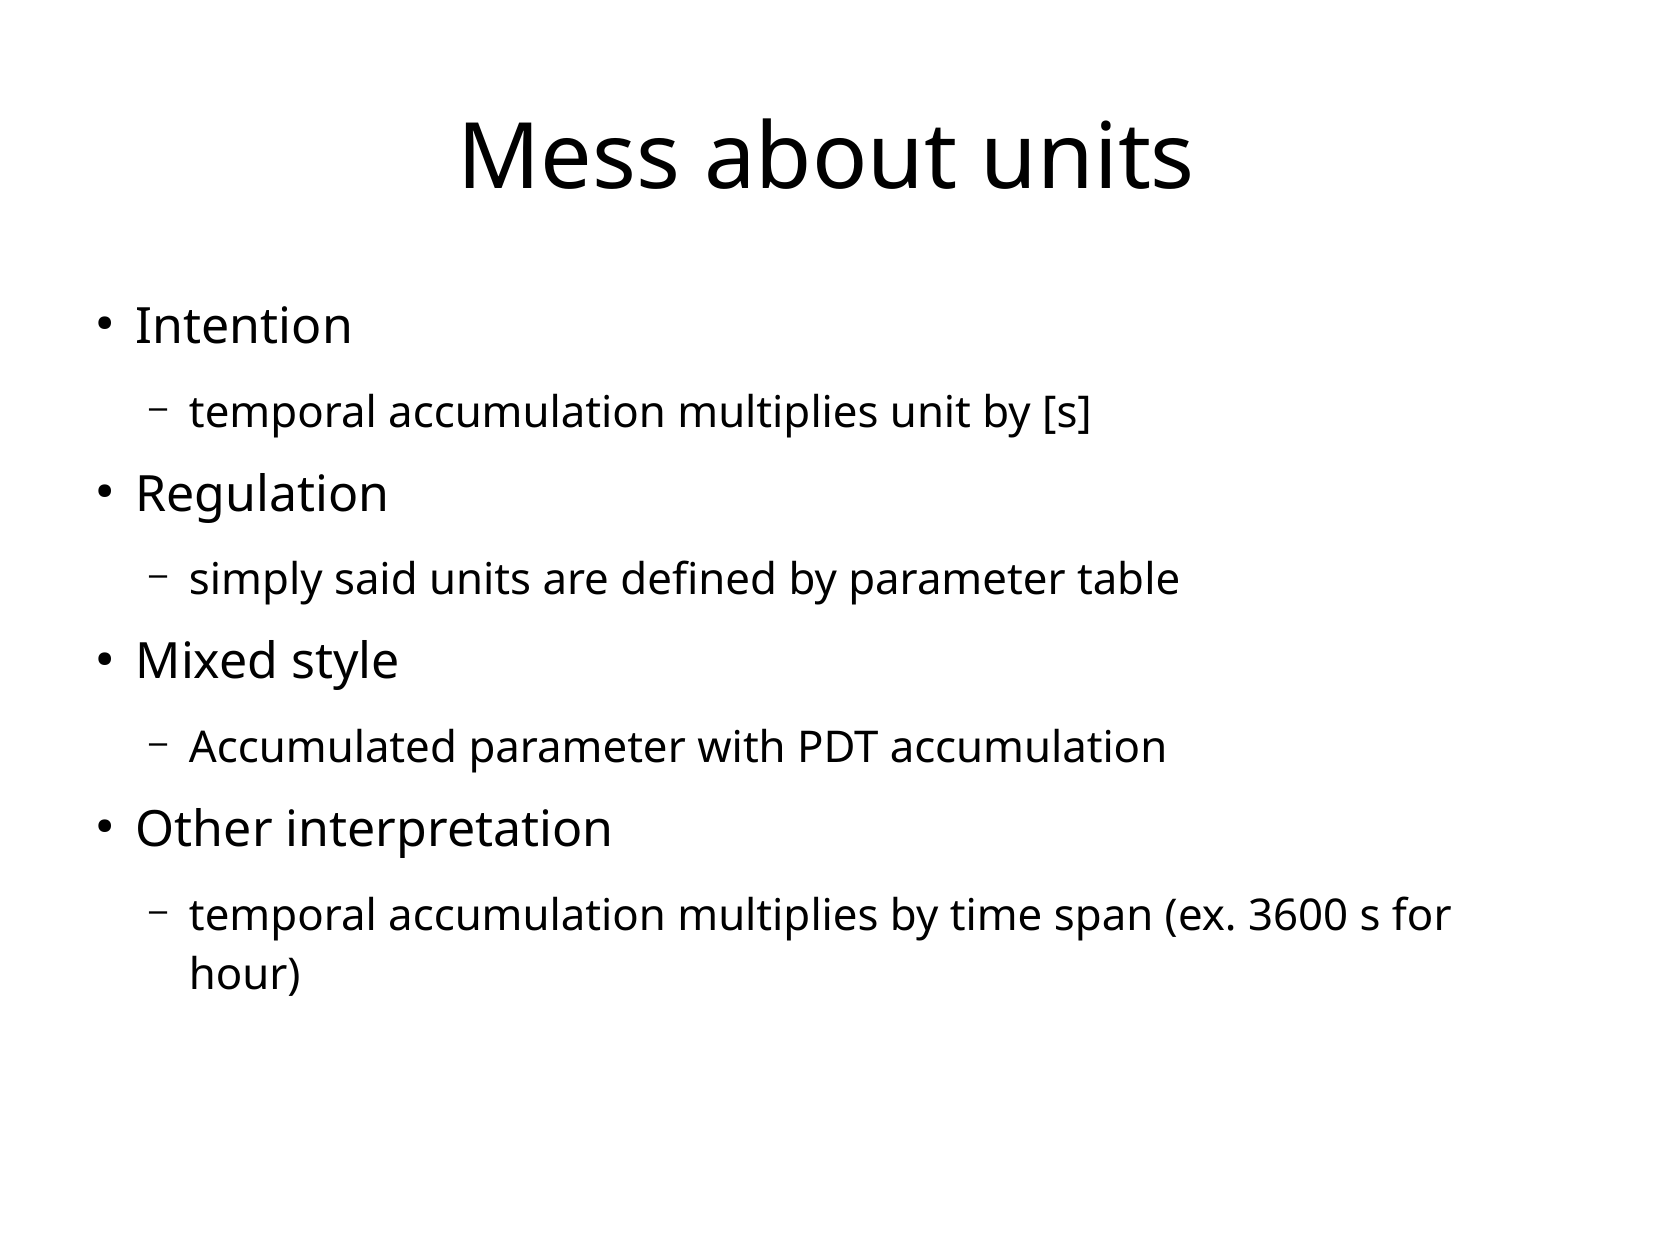

# Mess about units
Intention
temporal accumulation multiplies unit by [s]
Regulation
simply said units are defined by parameter table
Mixed style
Accumulated parameter with PDT accumulation
Other interpretation
temporal accumulation multiplies by time span (ex. 3600 s for hour)